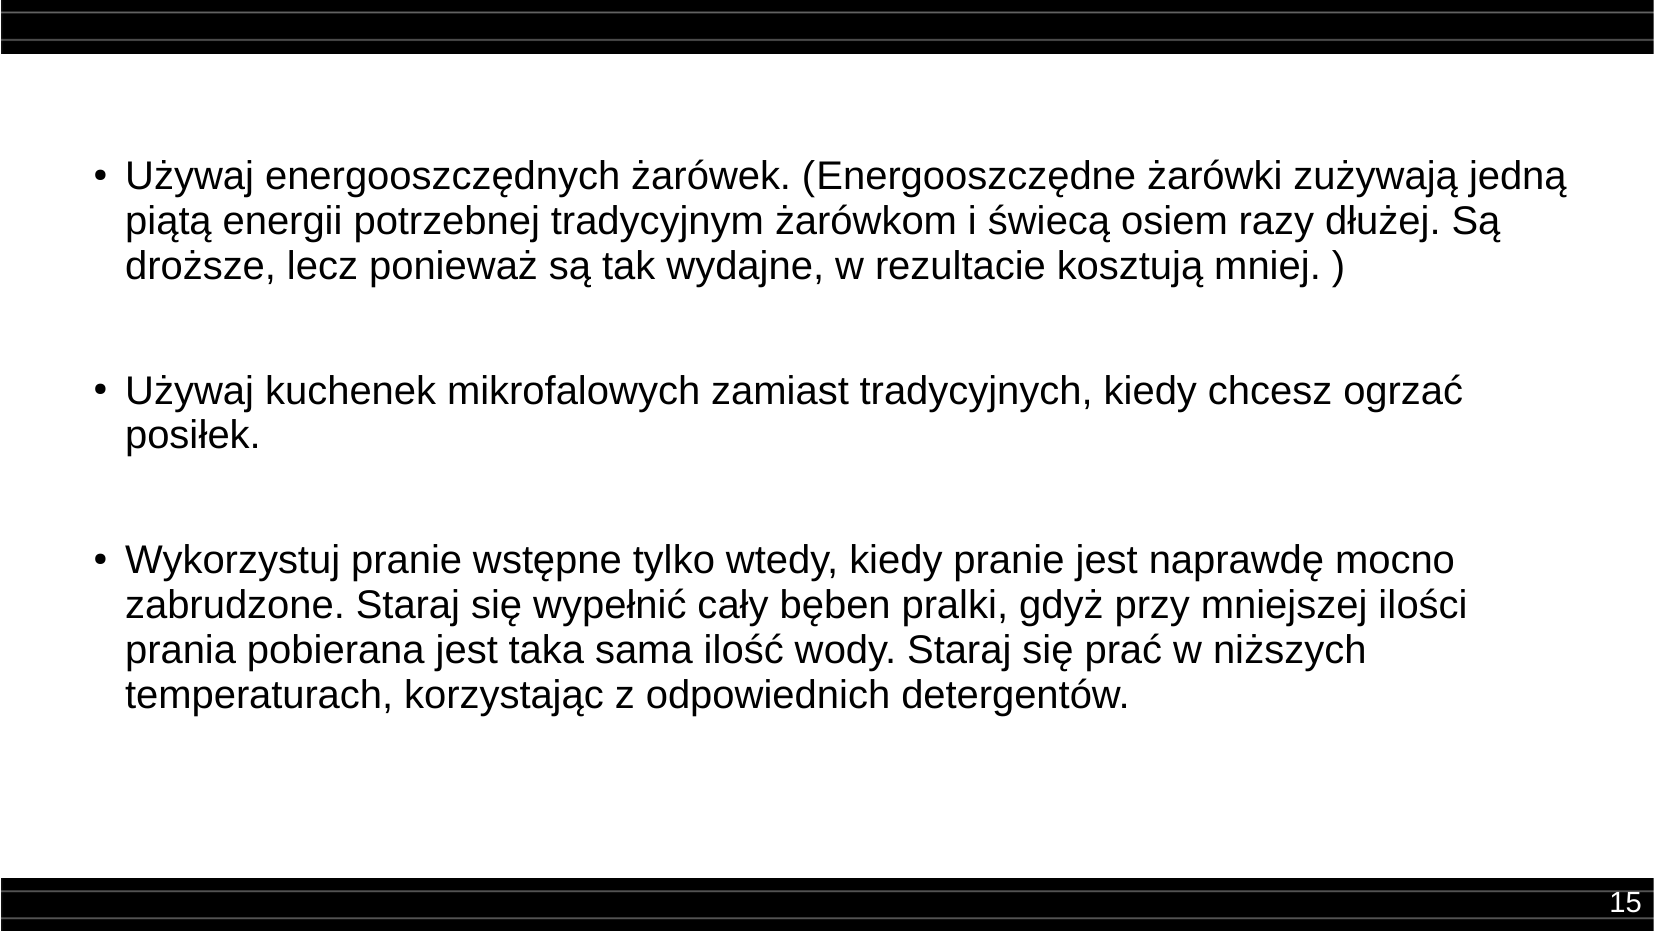

# Używaj energooszczędnych żarówek. (Energooszczędne żarówki zużywają jedną piątą energii potrzebnej tradycyjnym żarówkom i świecą osiem razy dłużej. Są droższe, lecz ponieważ są tak wydajne, w rezultacie kosztują mniej. )
Używaj kuchenek mikrofalowych zamiast tradycyjnych, kiedy chcesz ogrzać posiłek.
Wykorzystuj pranie wstępne tylko wtedy, kiedy pranie jest naprawdę mocno zabrudzone. Staraj się wypełnić cały bęben pralki, gdyż przy mniejszej ilości prania pobierana jest taka sama ilość wody. Staraj się prać w niższych temperaturach, korzystając z odpowiednich detergentów.